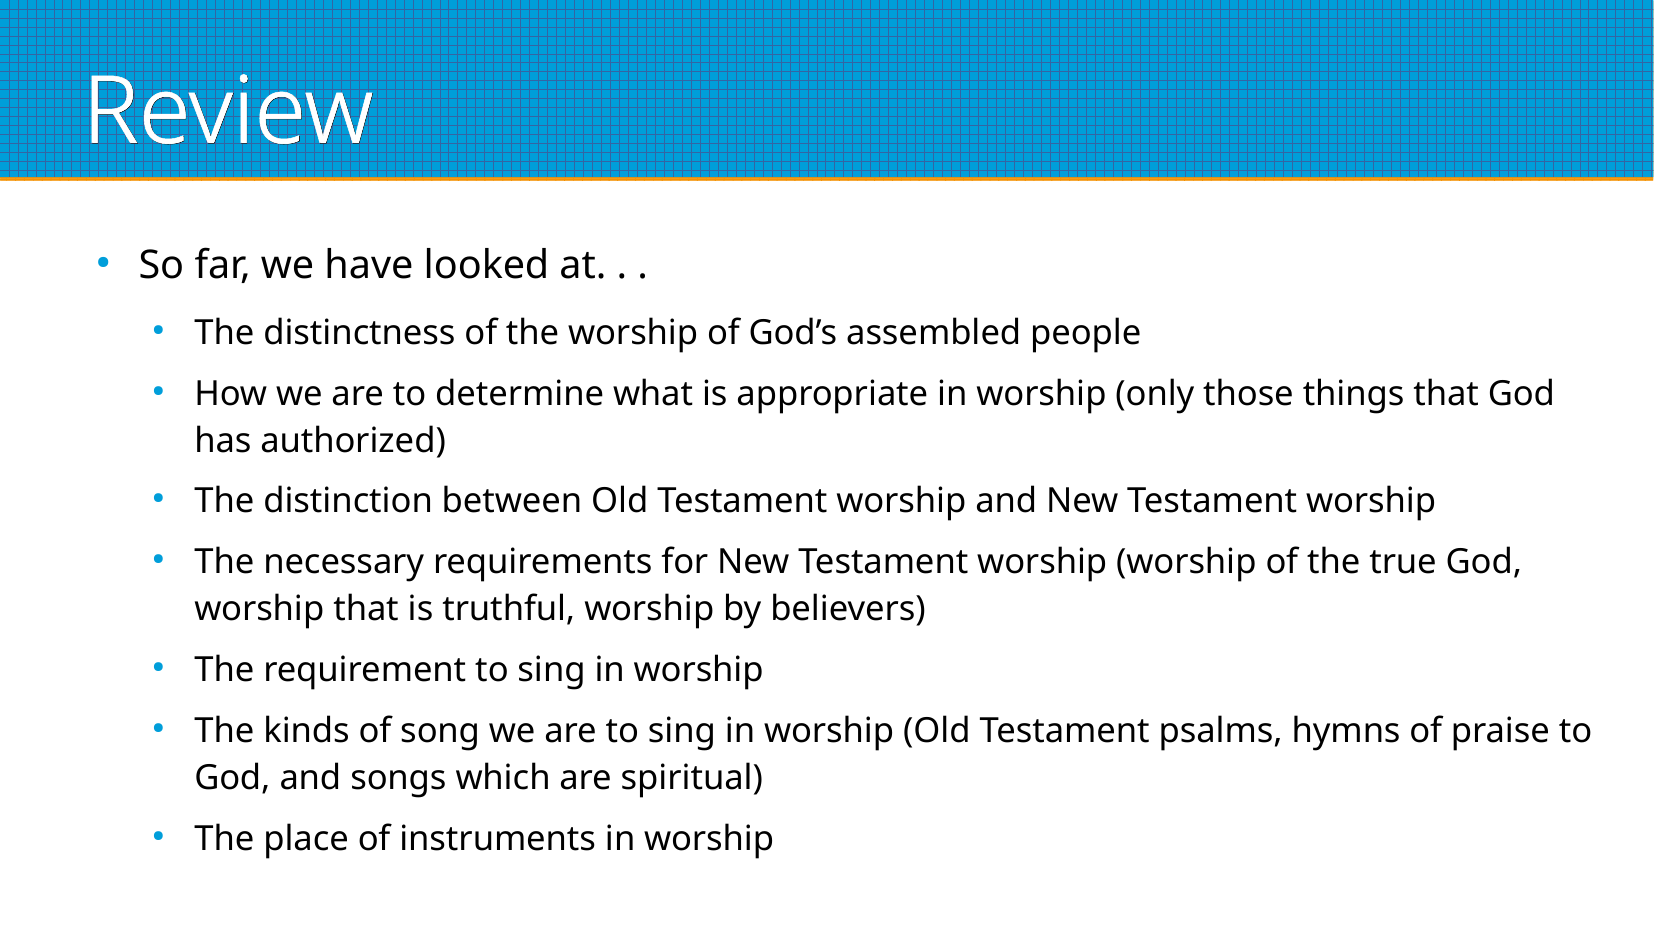

# Review
So far, we have looked at. . .
The distinctness of the worship of God’s assembled people
How we are to determine what is appropriate in worship (only those things that God has authorized)
The distinction between Old Testament worship and New Testament worship
The necessary requirements for New Testament worship (worship of the true God, worship that is truthful, worship by believers)
The requirement to sing in worship
The kinds of song we are to sing in worship (Old Testament psalms, hymns of praise to God, and songs which are spiritual)
The place of instruments in worship